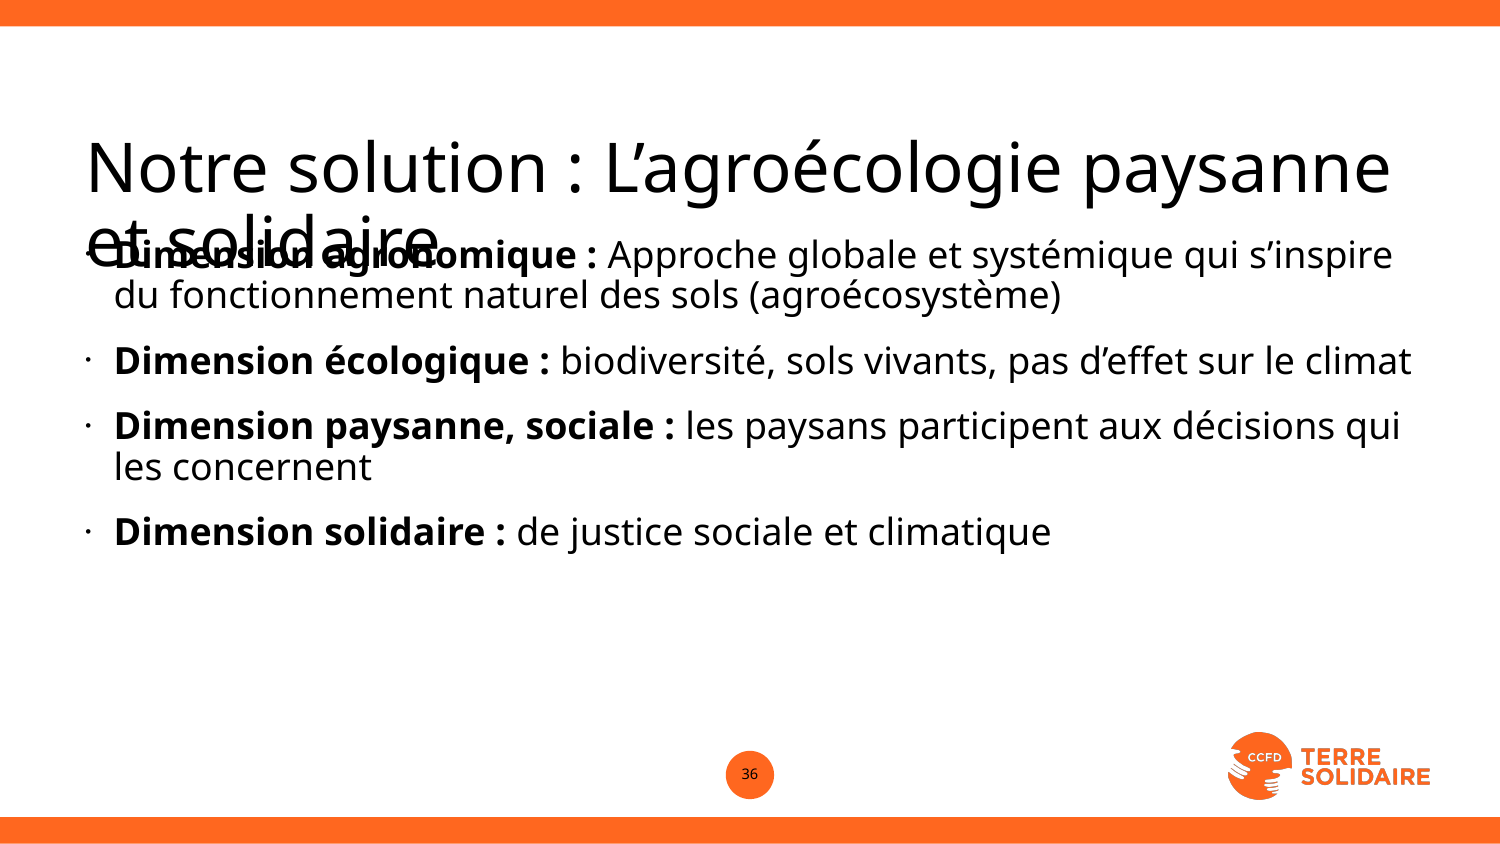

# Notre solution : L’agroécologie paysanne et solidaire
Dimension agronomique : Approche globale et systémique qui s’inspire du fonctionnement naturel des sols (agroécosystème)
Dimension écologique : biodiversité, sols vivants, pas d’effet sur le climat
Dimension paysanne, sociale : les paysans participent aux décisions qui les concernent
Dimension solidaire : de justice sociale et climatique